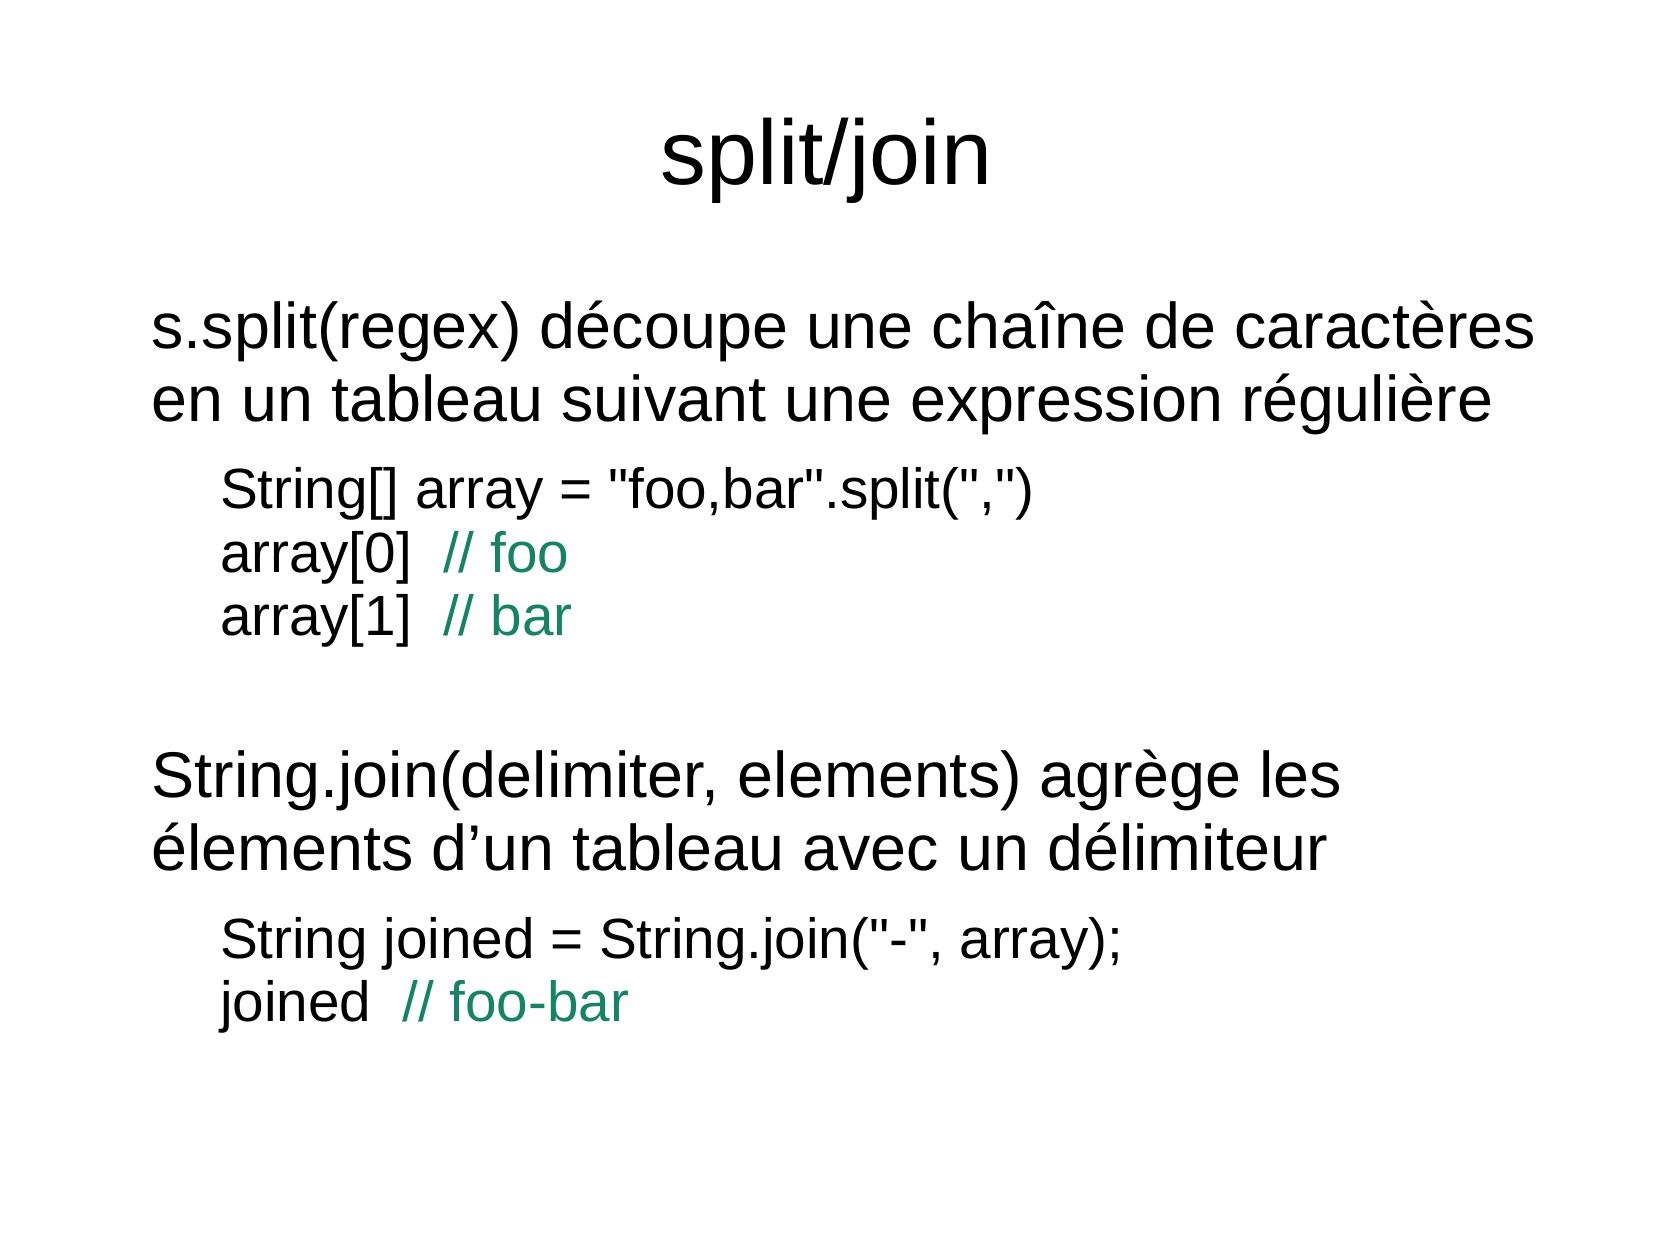

# split/join
s.split(regex) découpe une chaîne de caractères en un tableau suivant une expression régulière
String[] array = "foo,bar".split(",")
array[0] // foo
array[1] // bar
String.join(delimiter, elements) agrège les élements d’un tableau avec un délimiteur
String joined = String.join("-", array);
joined // foo-bar